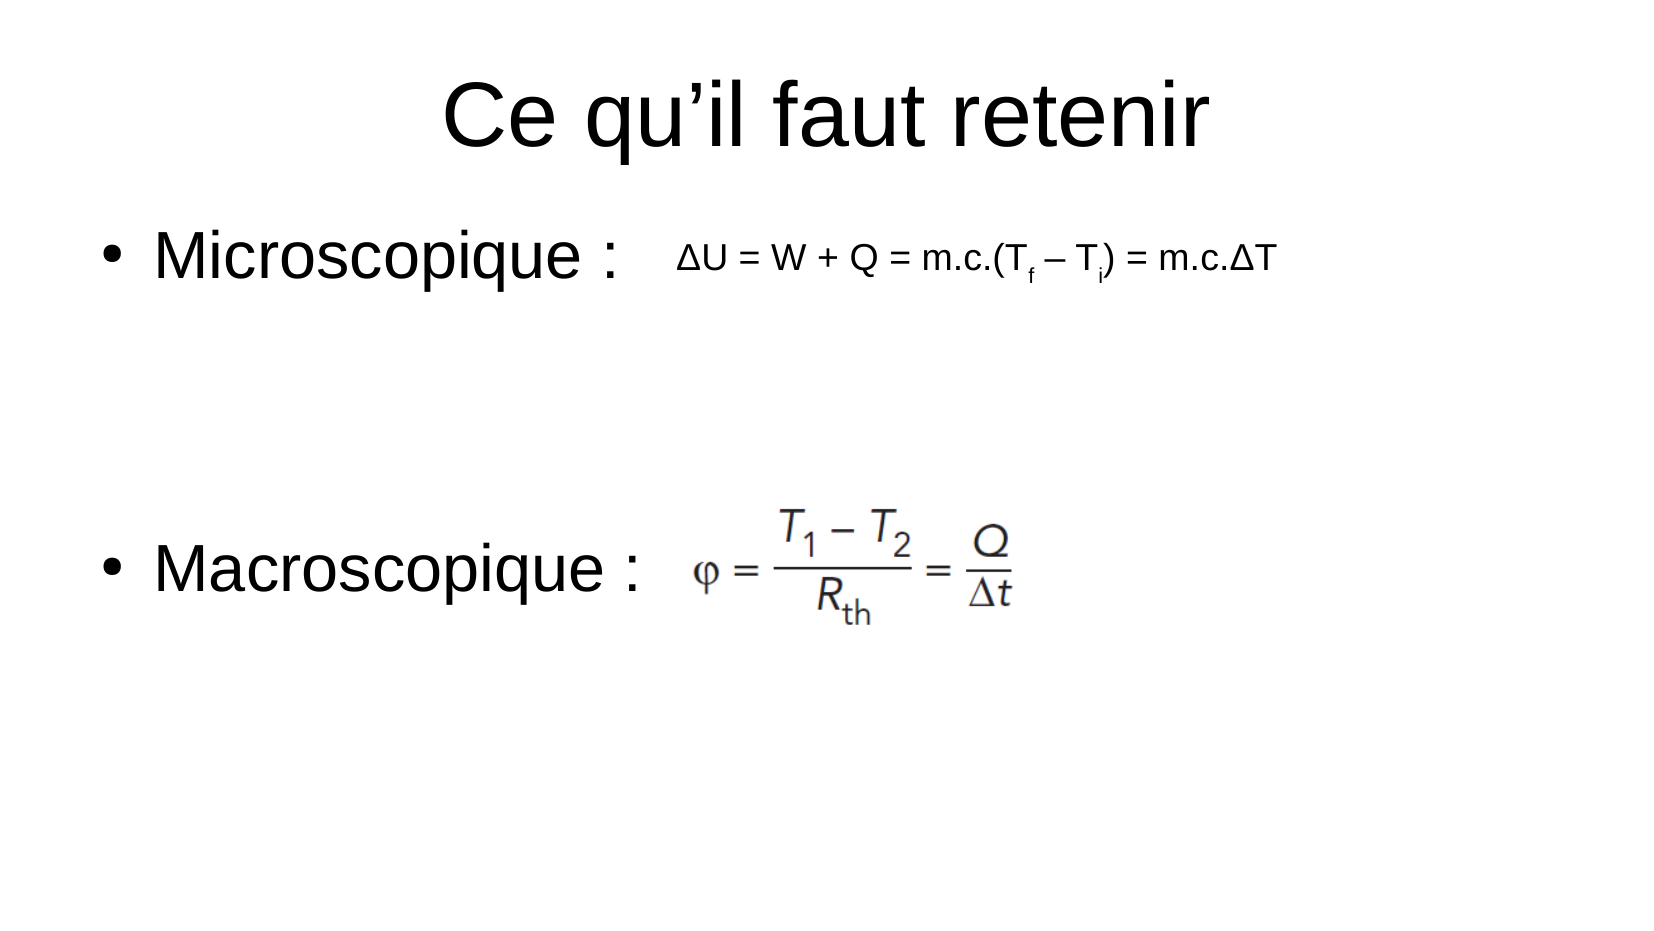

# Ce qu’il faut retenir
Microscopique :
Macroscopique :
ΔU = W + Q = m.c.(Tf – Ti) = m.c.ΔT